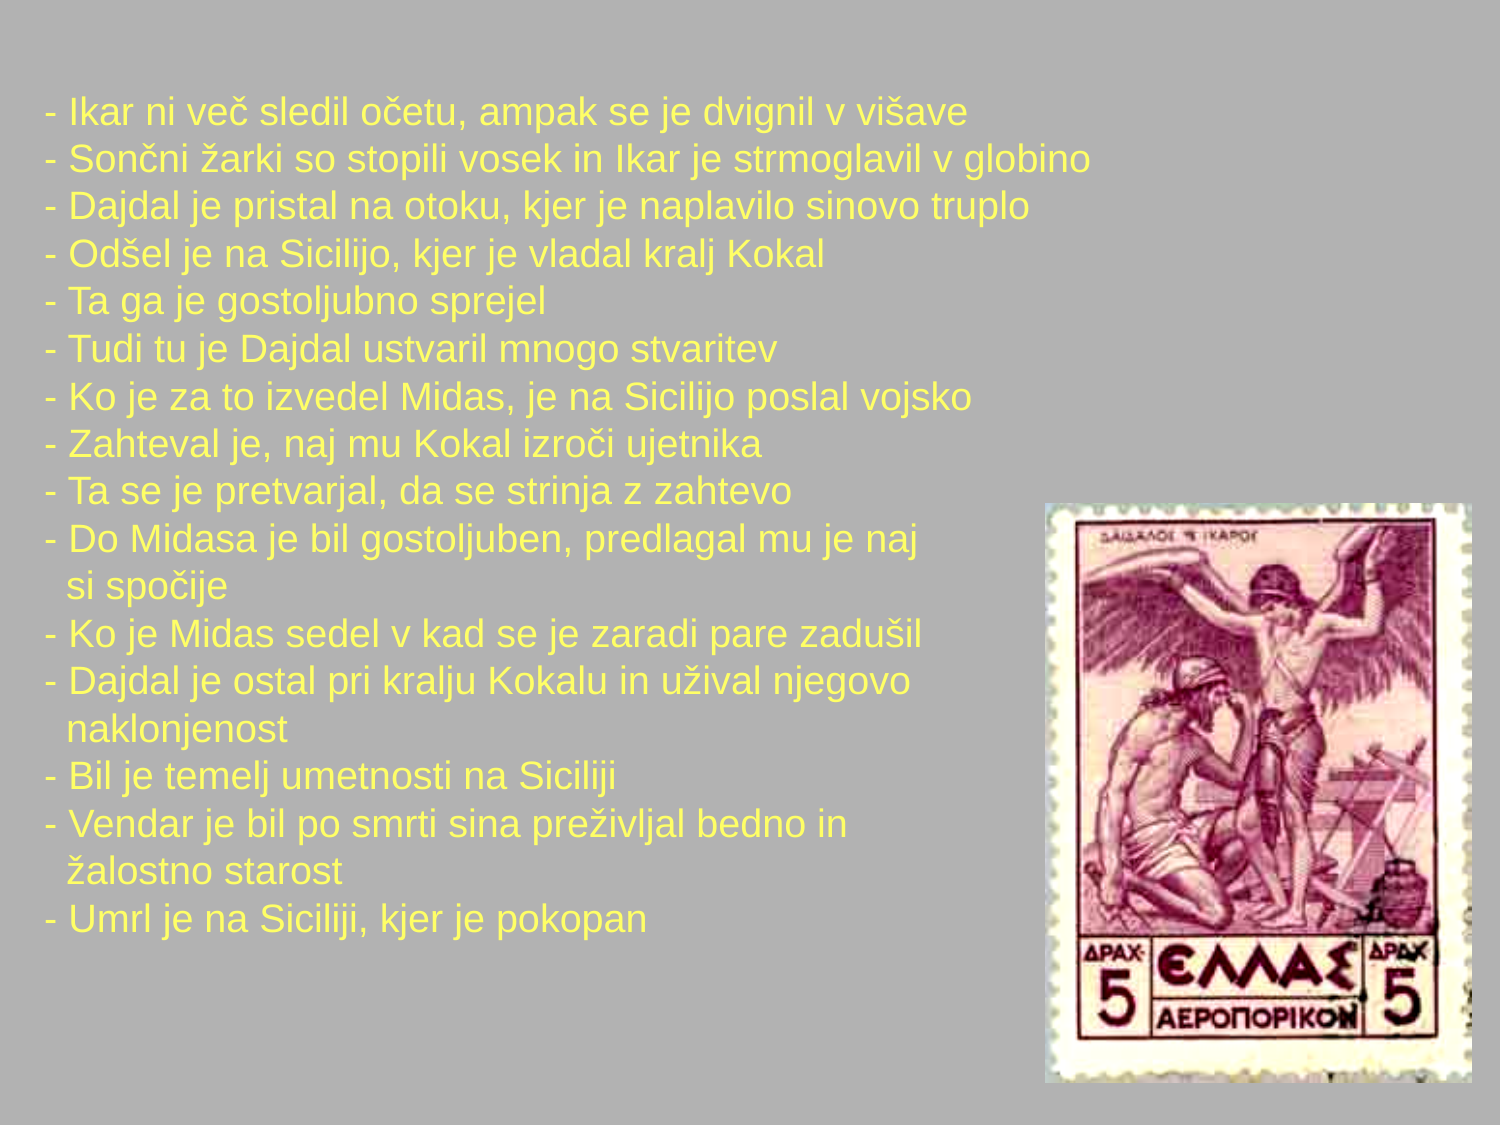

- Ikar ni več sledil očetu, ampak se je dvignil v višave
- Sončni žarki so stopili vosek in Ikar je strmoglavil v globino
- Dajdal je pristal na otoku, kjer je naplavilo sinovo truplo
- Odšel je na Sicilijo, kjer je vladal kralj Kokal
- Ta ga je gostoljubno sprejel
- Tudi tu je Dajdal ustvaril mnogo stvaritev
- Ko je za to izvedel Midas, je na Sicilijo poslal vojsko
- Zahteval je, naj mu Kokal izroči ujetnika
- Ta se je pretvarjal, da se strinja z zahtevo
- Do Midasa je bil gostoljuben, predlagal mu je naj
 si spočije
- Ko je Midas sedel v kad se je zaradi pare zadušil
- Dajdal je ostal pri kralju Kokalu in užival njegovo
 naklonjenost
- Bil je temelj umetnosti na Siciliji
- Vendar je bil po smrti sina preživljal bedno in
 žalostno starost
- Umrl je na Siciliji, kjer je pokopan